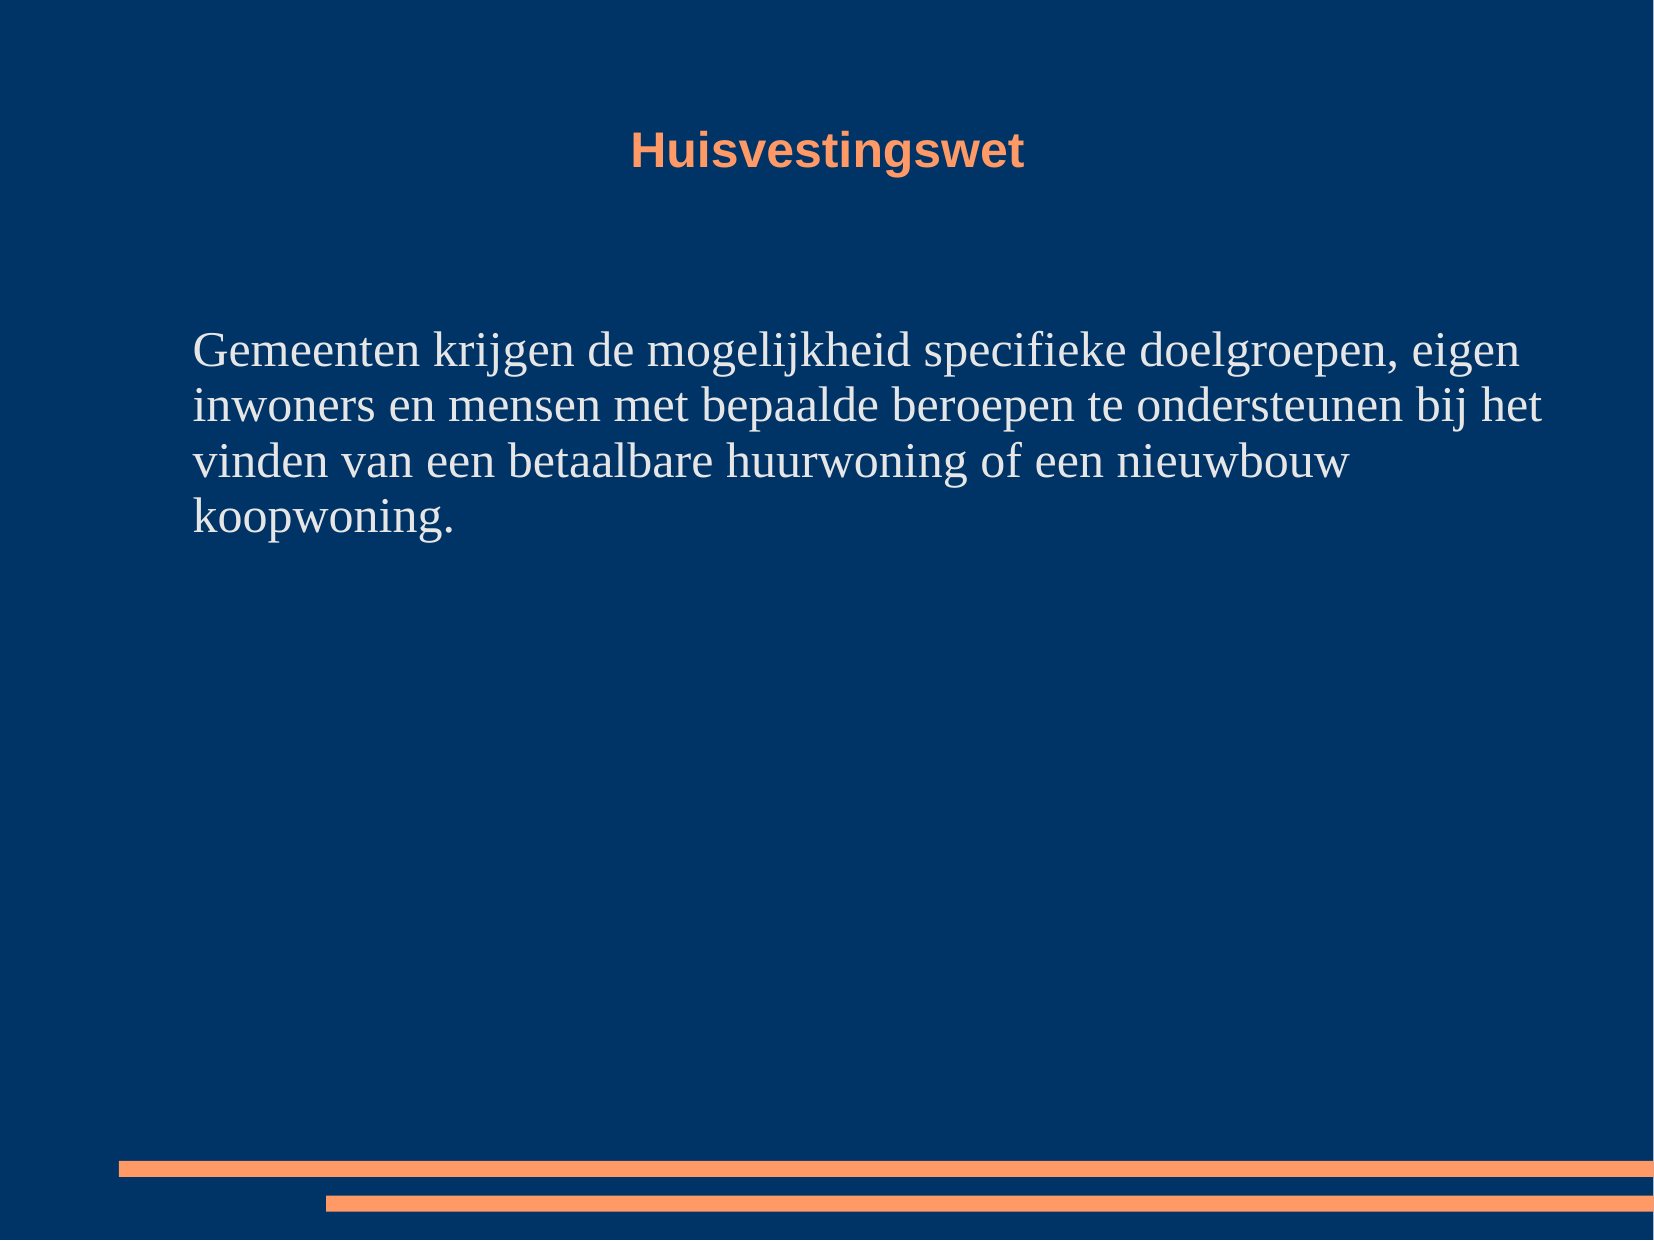

# Huisvestingswet
Gemeenten krijgen de mogelijkheid specifieke doelgroepen, eigen inwoners en mensen met bepaalde beroepen te ondersteunen bij het vinden van een betaalbare huurwoning of een nieuwbouw koopwoning.